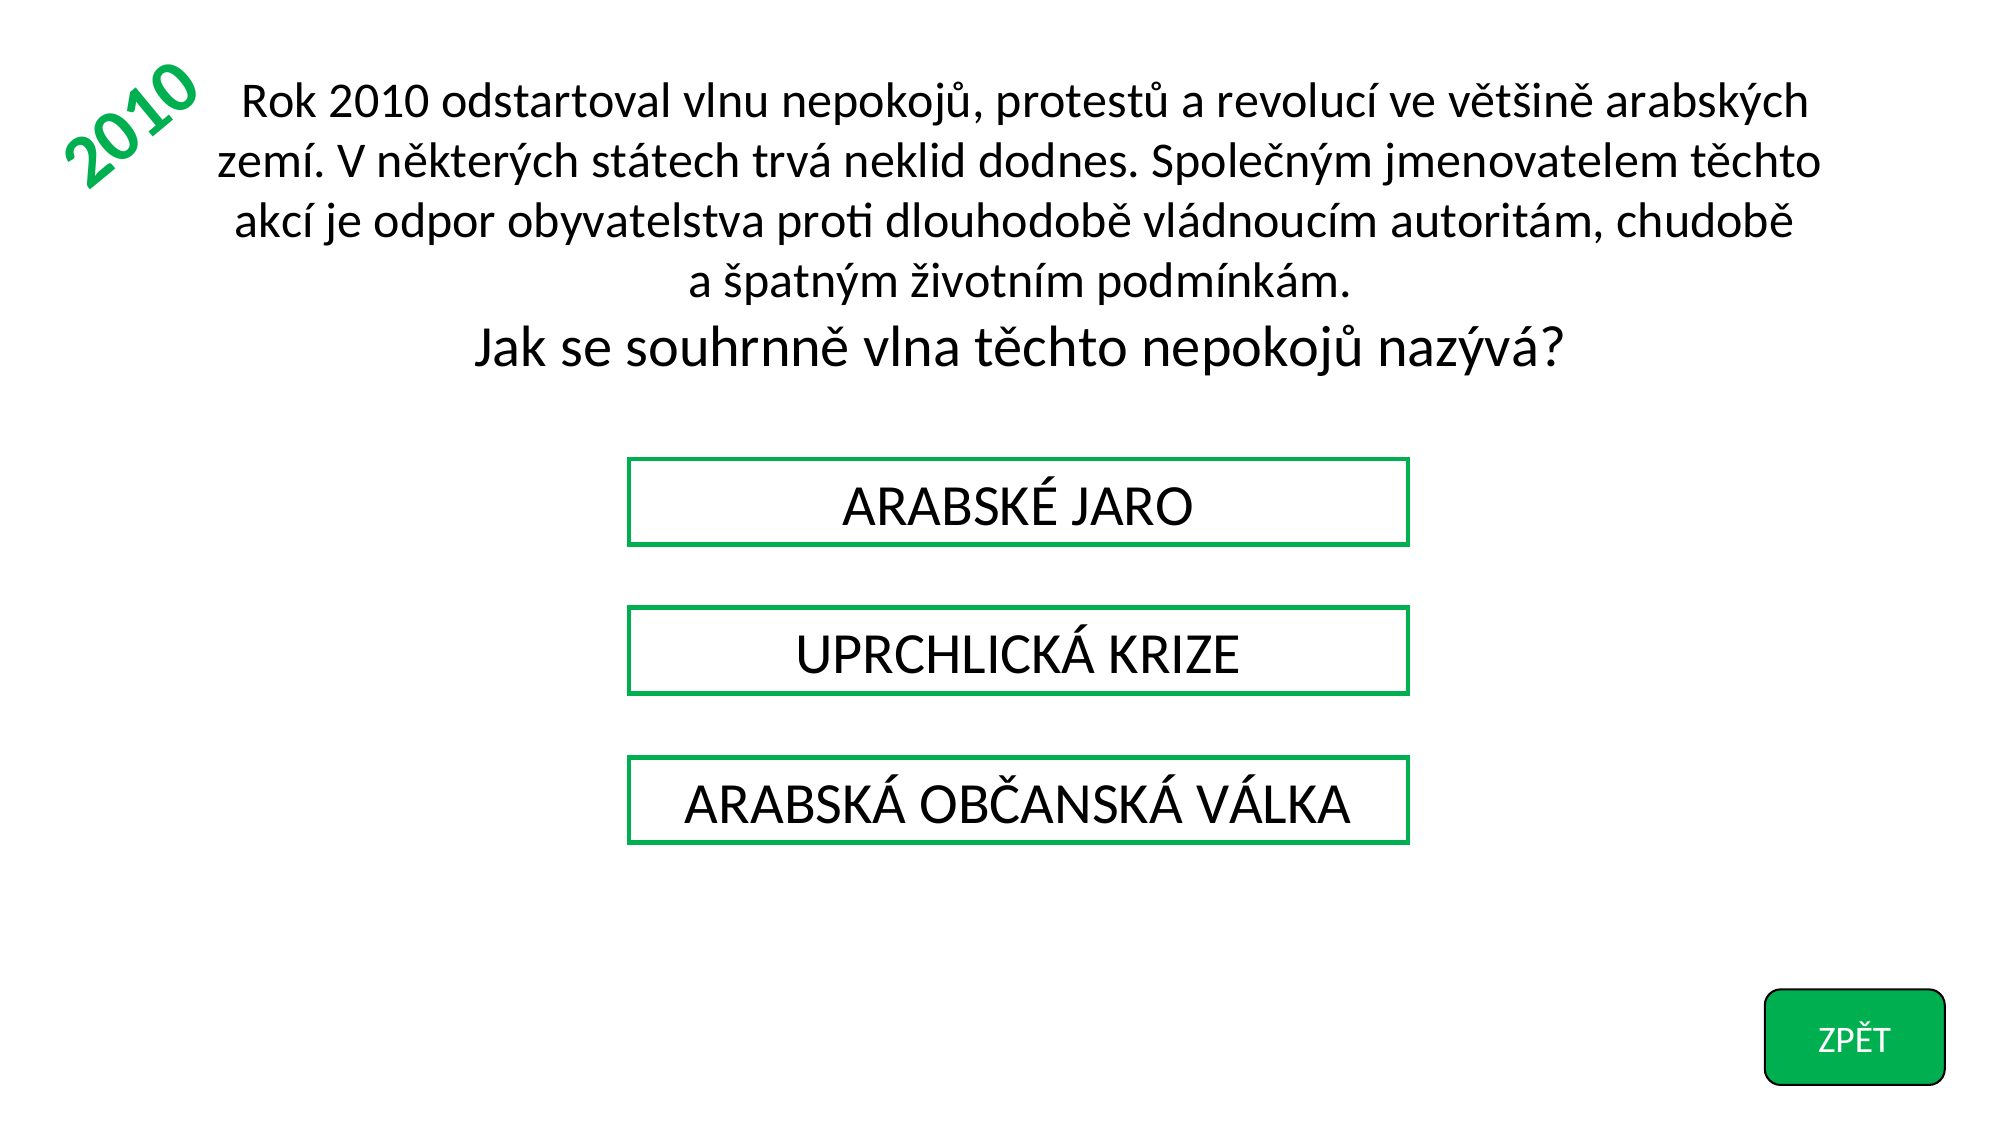

Rok 2010 odstartoval vlnu nepokojů, protestů a revolucí ve většině arabských zemí. V některých státech trvá neklid dodnes. Společným jmenovatelem těchto akcí je odpor obyvatelstva proti dlouhodobě vládnoucím autoritám, chudobě
a špatným životním podmínkám.
Jak se souhrnně vlna těchto nepokojů nazývá?
2010
ARABSKÉ JARO
UPRCHLICKÁ KRIZE
ARABSKÁ OBČANSKÁ VÁLKA
ZPĚT